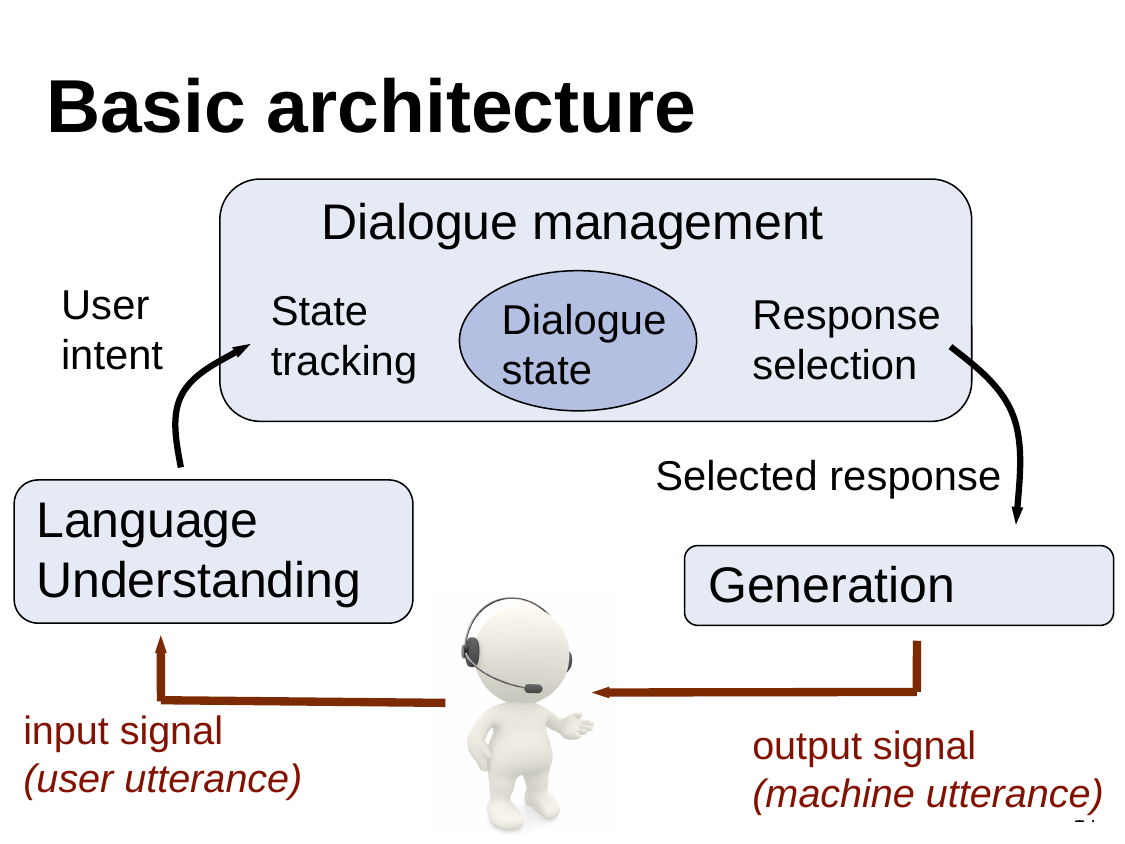

# Basic architecture
Dialogue management
State tracking
Response selection
Dialogue state
User intent
Language
Understanding
input signal
(user utterance)
Selected response
Generation
output signal
(machine utterance)
11
User